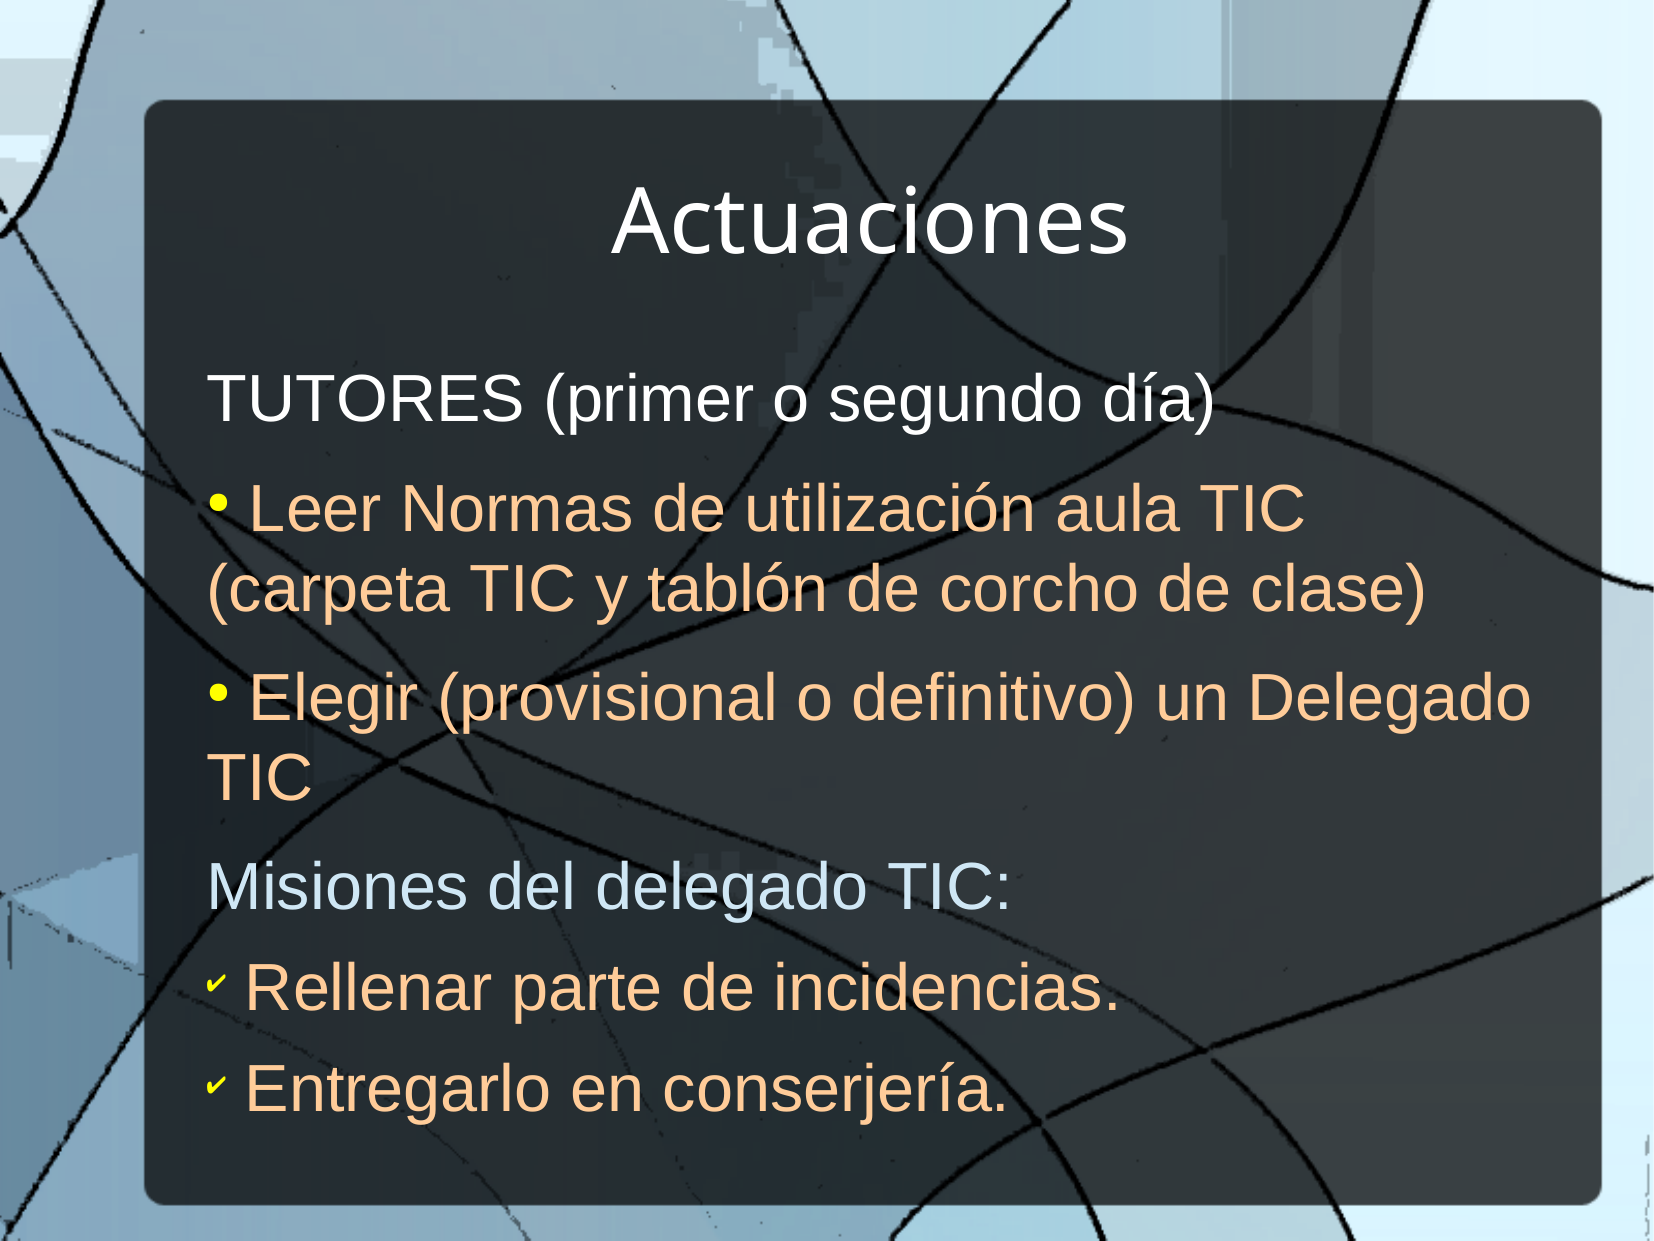

# Actuaciones
TUTORES (primer o segundo día)
 Leer Normas de utilización aula TIC (carpeta TIC y tablón de corcho de clase)
 Elegir (provisional o definitivo) un Delegado TIC
Misiones del delegado TIC:
 Rellenar parte de incidencias.
 Entregarlo en conserjería.